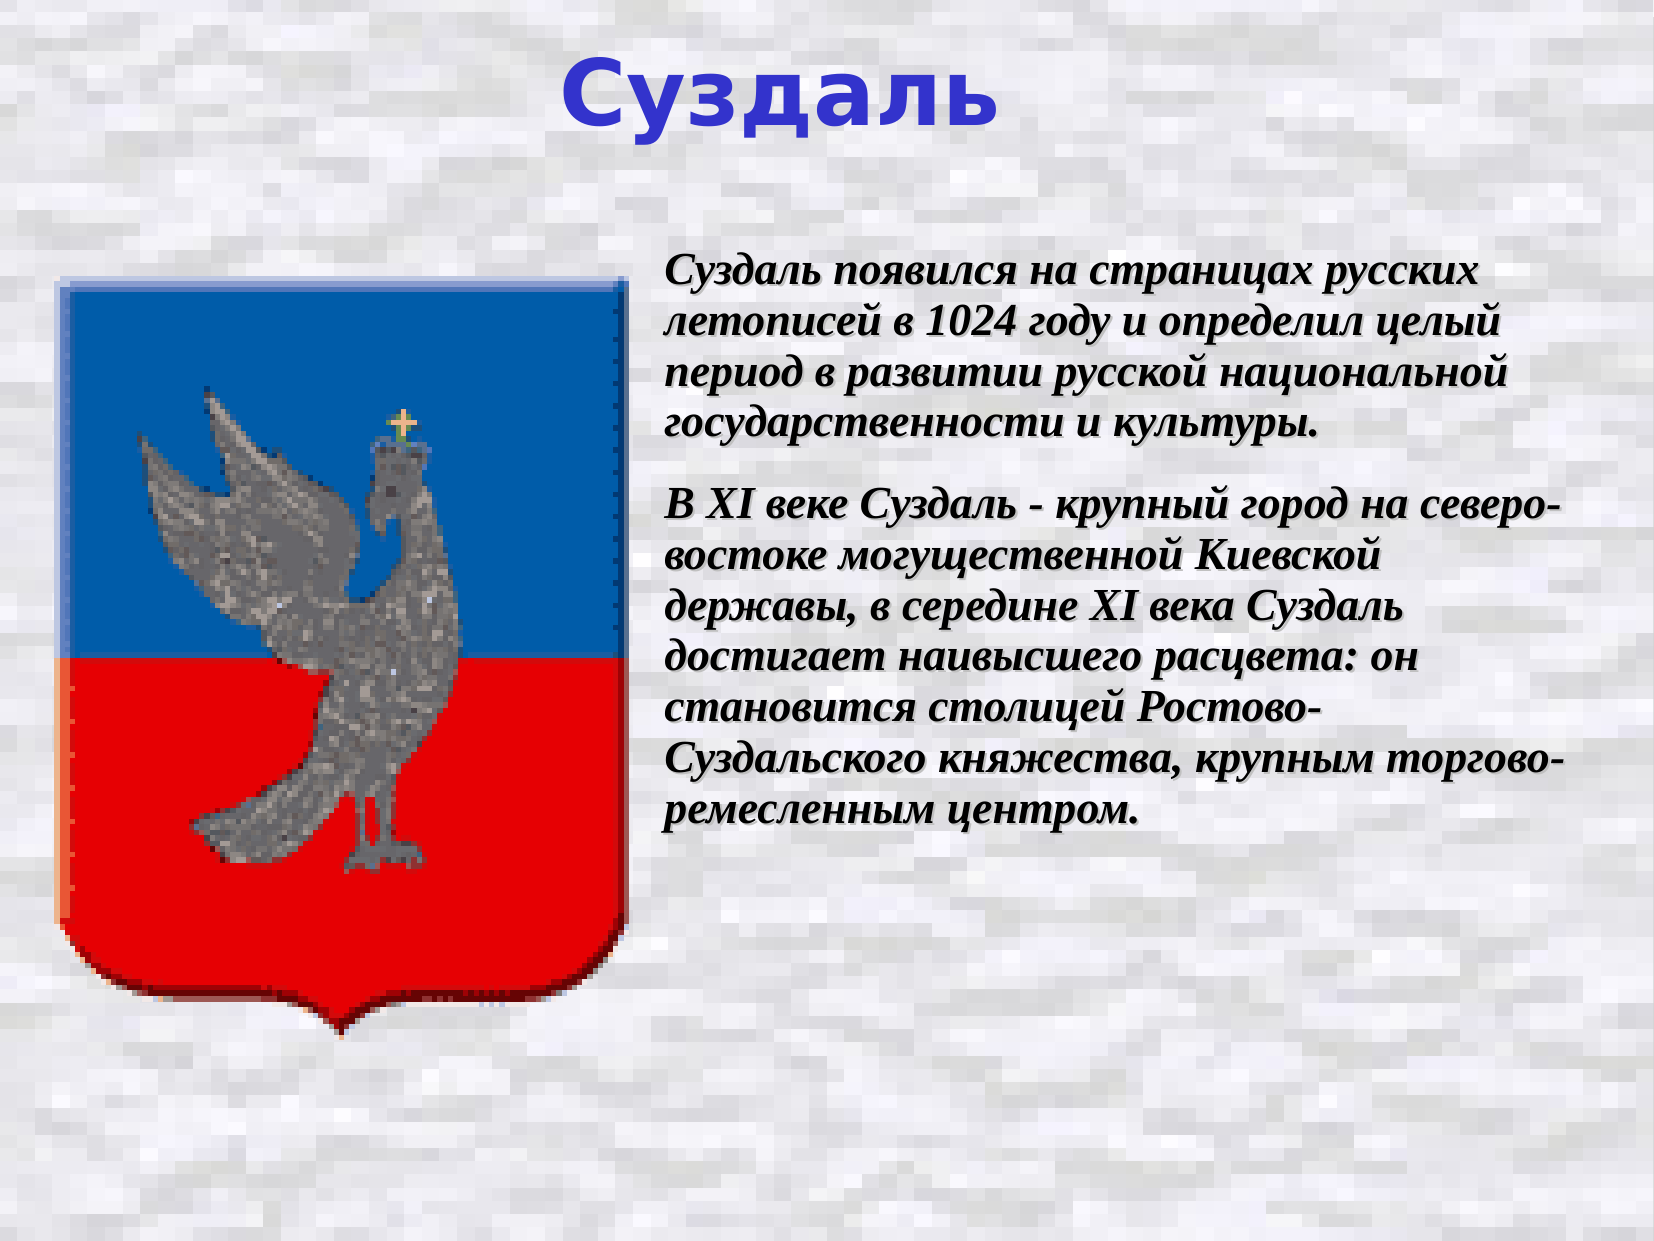

# Суздаль
Суздаль появился на страницах русских летописей в 1024 году и определил целый период в развитии русской национальной государственности и культуры.
В XI веке Суздаль - крупный город на северо-востоке могущественной Киевской державы, в середине XI века Суздаль достигает наивысшего расцвета: он становится столицей Ростово-Суздальского княжества, крупным торгово-ремесленным центром.